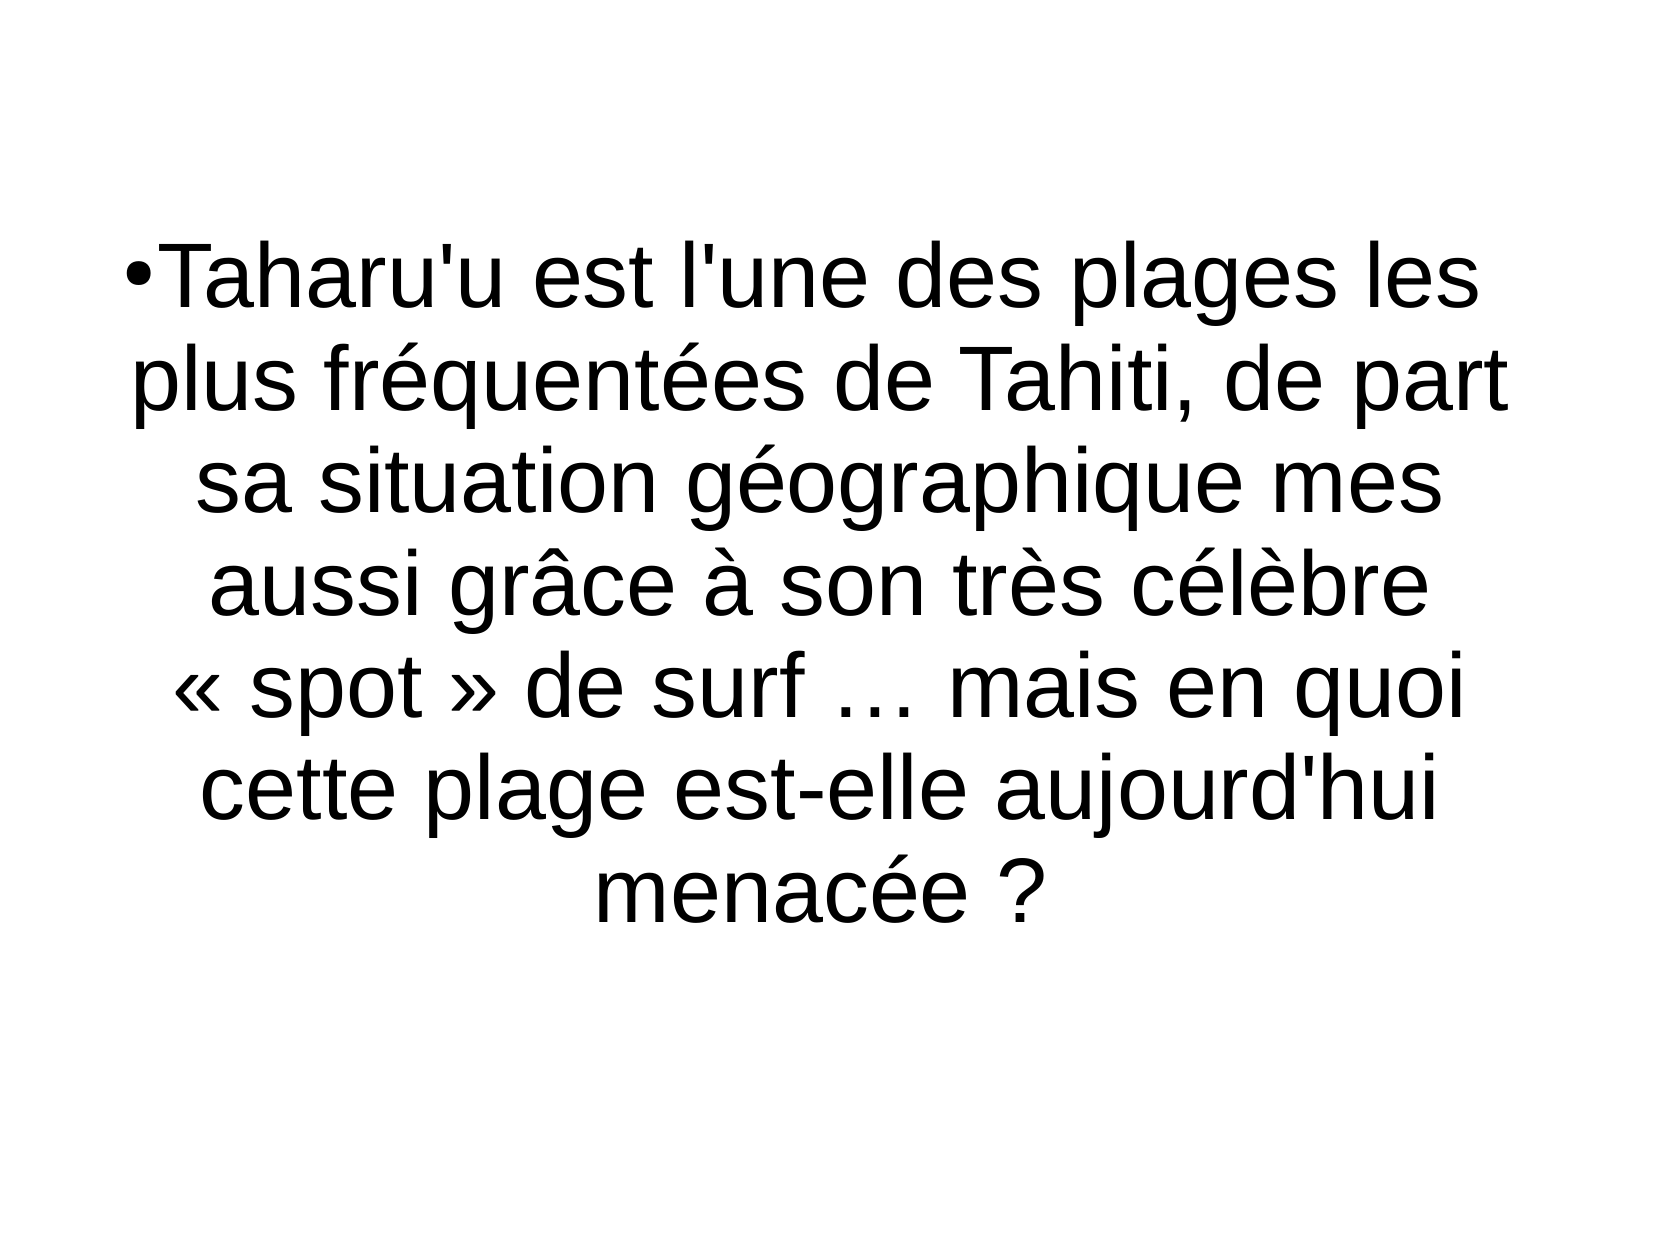

# Taharu'u est l'une des plages les plus fréquentées de Tahiti, de part sa situation géographique mes aussi grâce à son très célèbre « spot » de surf … mais en quoi cette plage est-elle aujourd'hui menacée ?